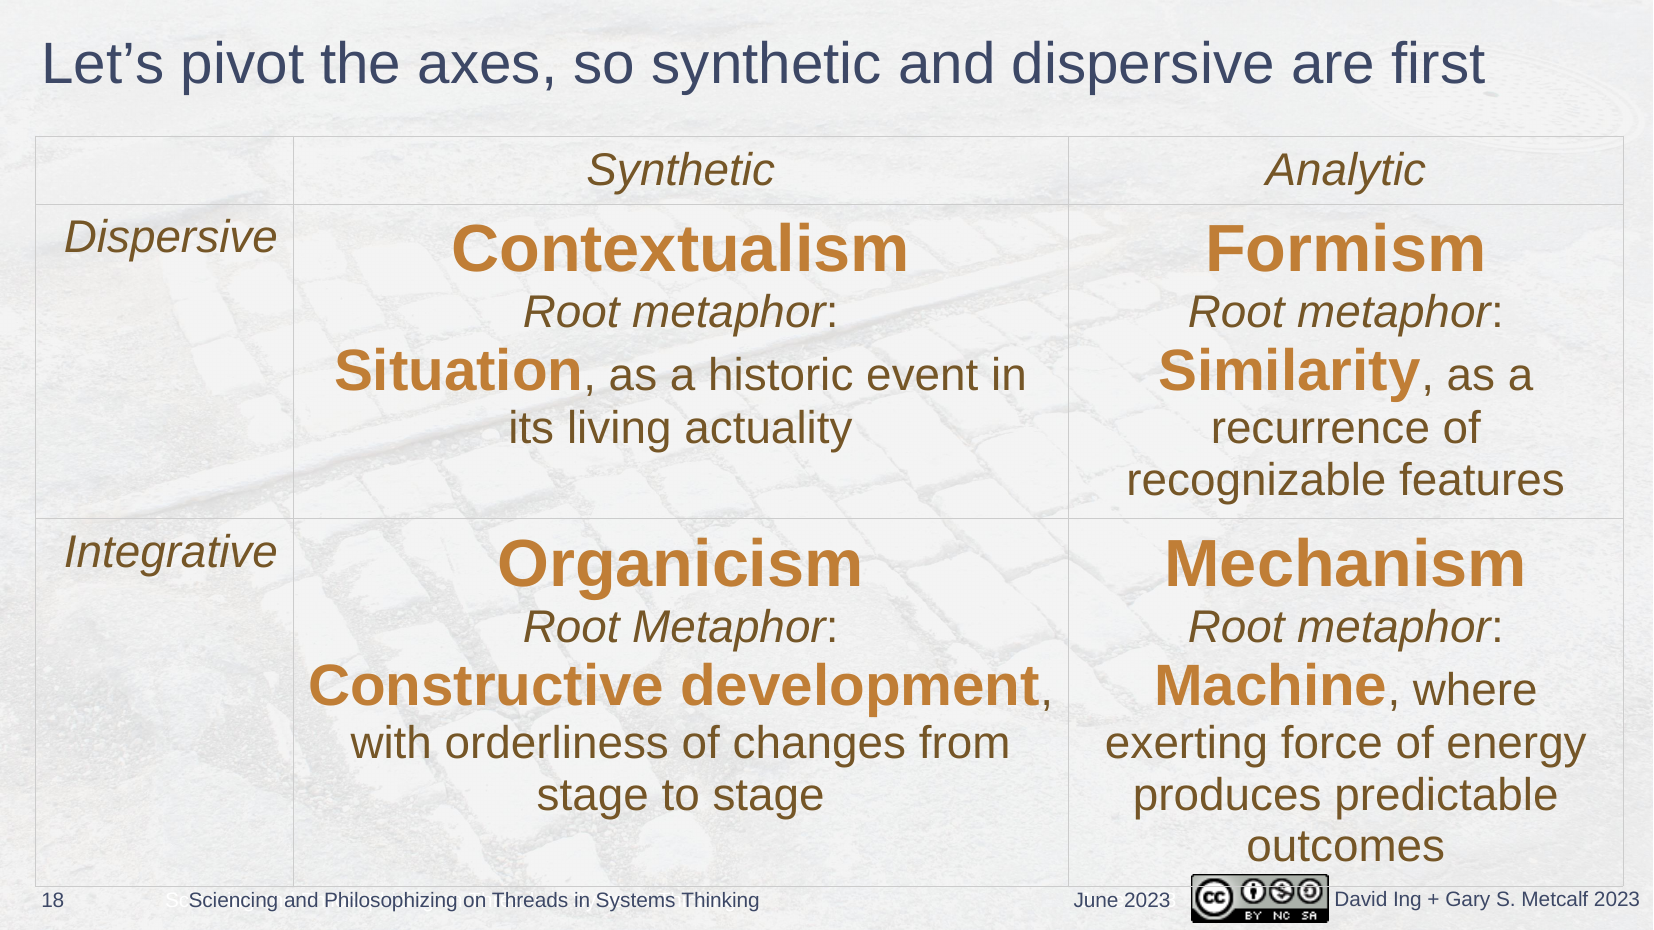

# Let’s pivot the axes, so synthetic and dispersive are first
| | Synthetic | Analytic |
| --- | --- | --- |
| Dispersive | Contextualism Root metaphor: Situation, as a historic event in its living actuality | Formism Root metaphor: Similarity, as a recurrence of recognizable features |
| Integrative | Organicism Root Metaphor: Constructive development, with orderliness of changes from stage to stage | Mechanism Root metaphor: Machine, where exerting force of energy produces predictable outcomes |
Sciencing and Philosophizing on Threads in Systems Thinking
June 2023